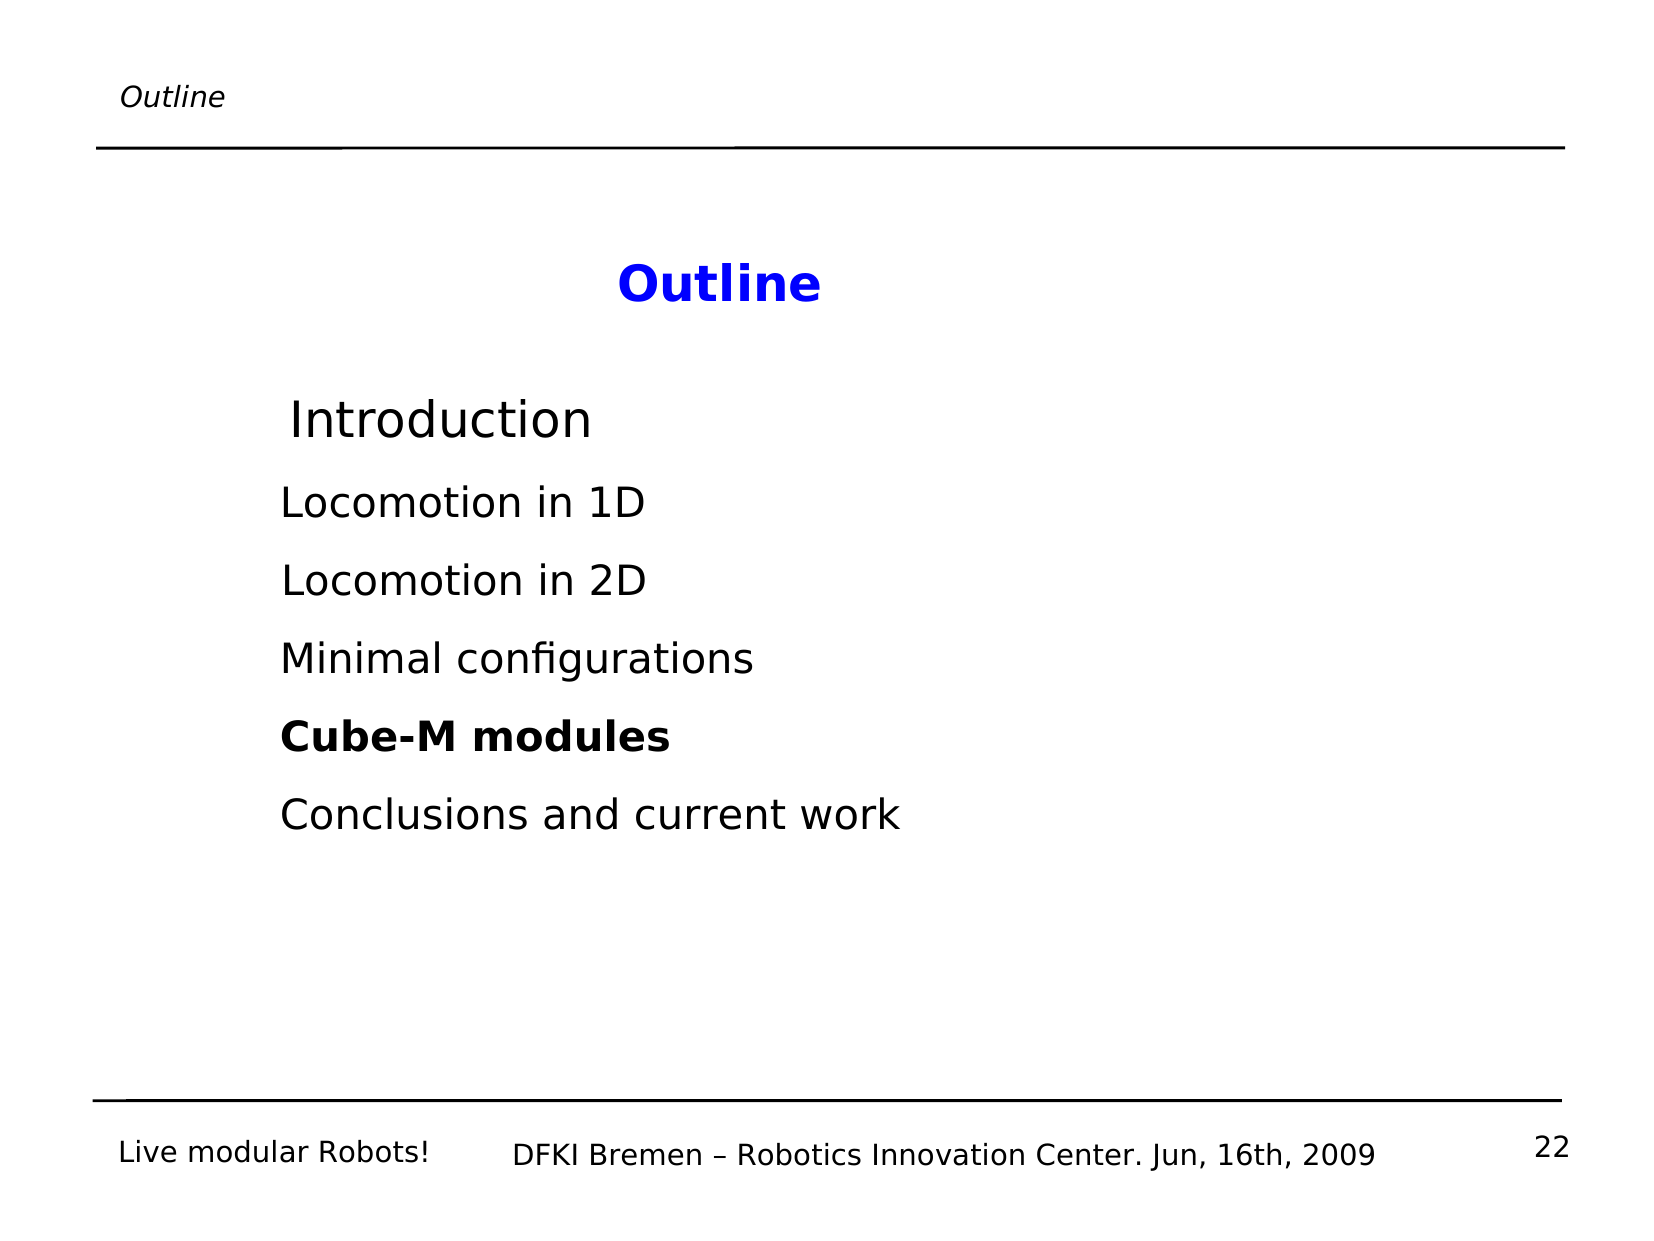

Outline
Outline
 Introduction
 Locomotion in 1D
 Locomotion in 2D
 Minimal configurations
 Cube-M modules
 Conclusions and current work
Live modular Robots!
22
DFKI Bremen – Robotics Innovation Center. Jun, 16th, 2009